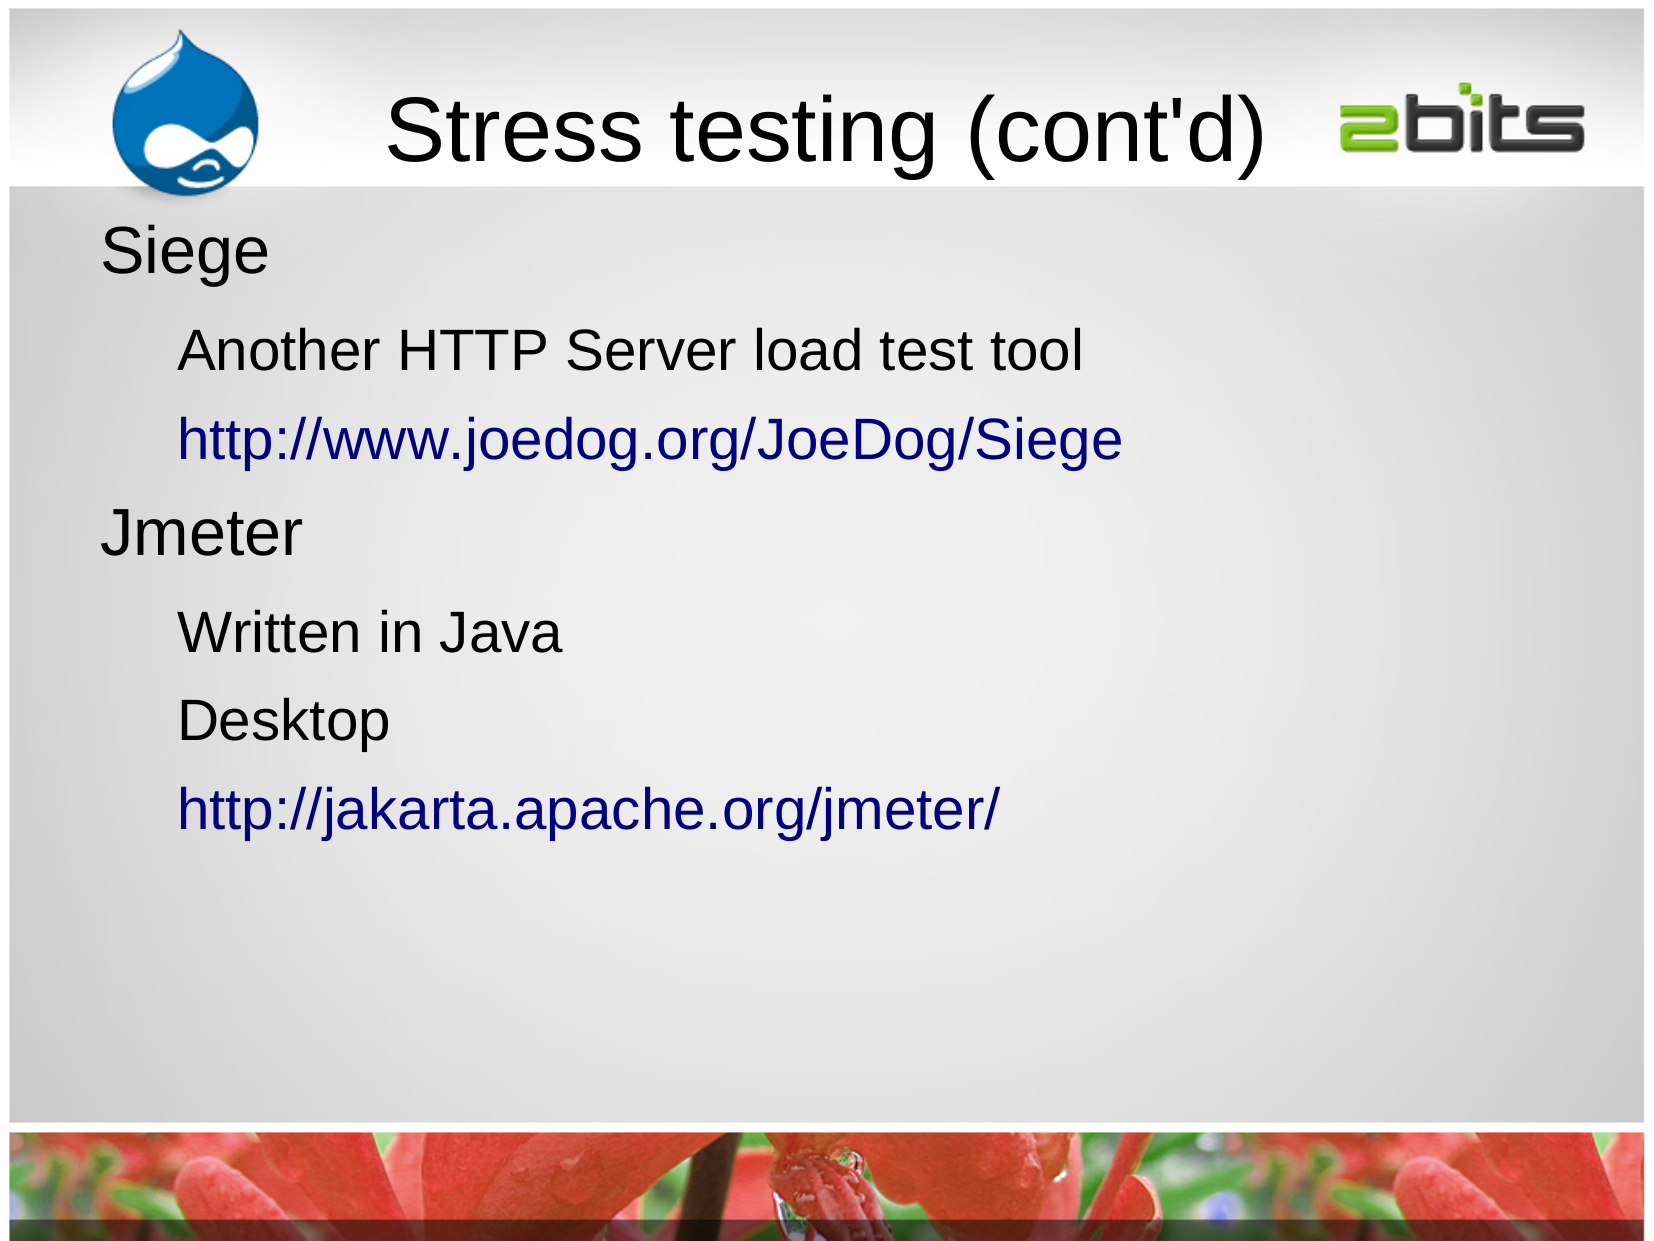

# Stress testing (cont'd)
Siege
Another HTTP Server load test tool
http://www.joedog.org/JoeDog/Siege
Jmeter
Written in Java
Desktop
http://jakarta.apache.org/jmeter/